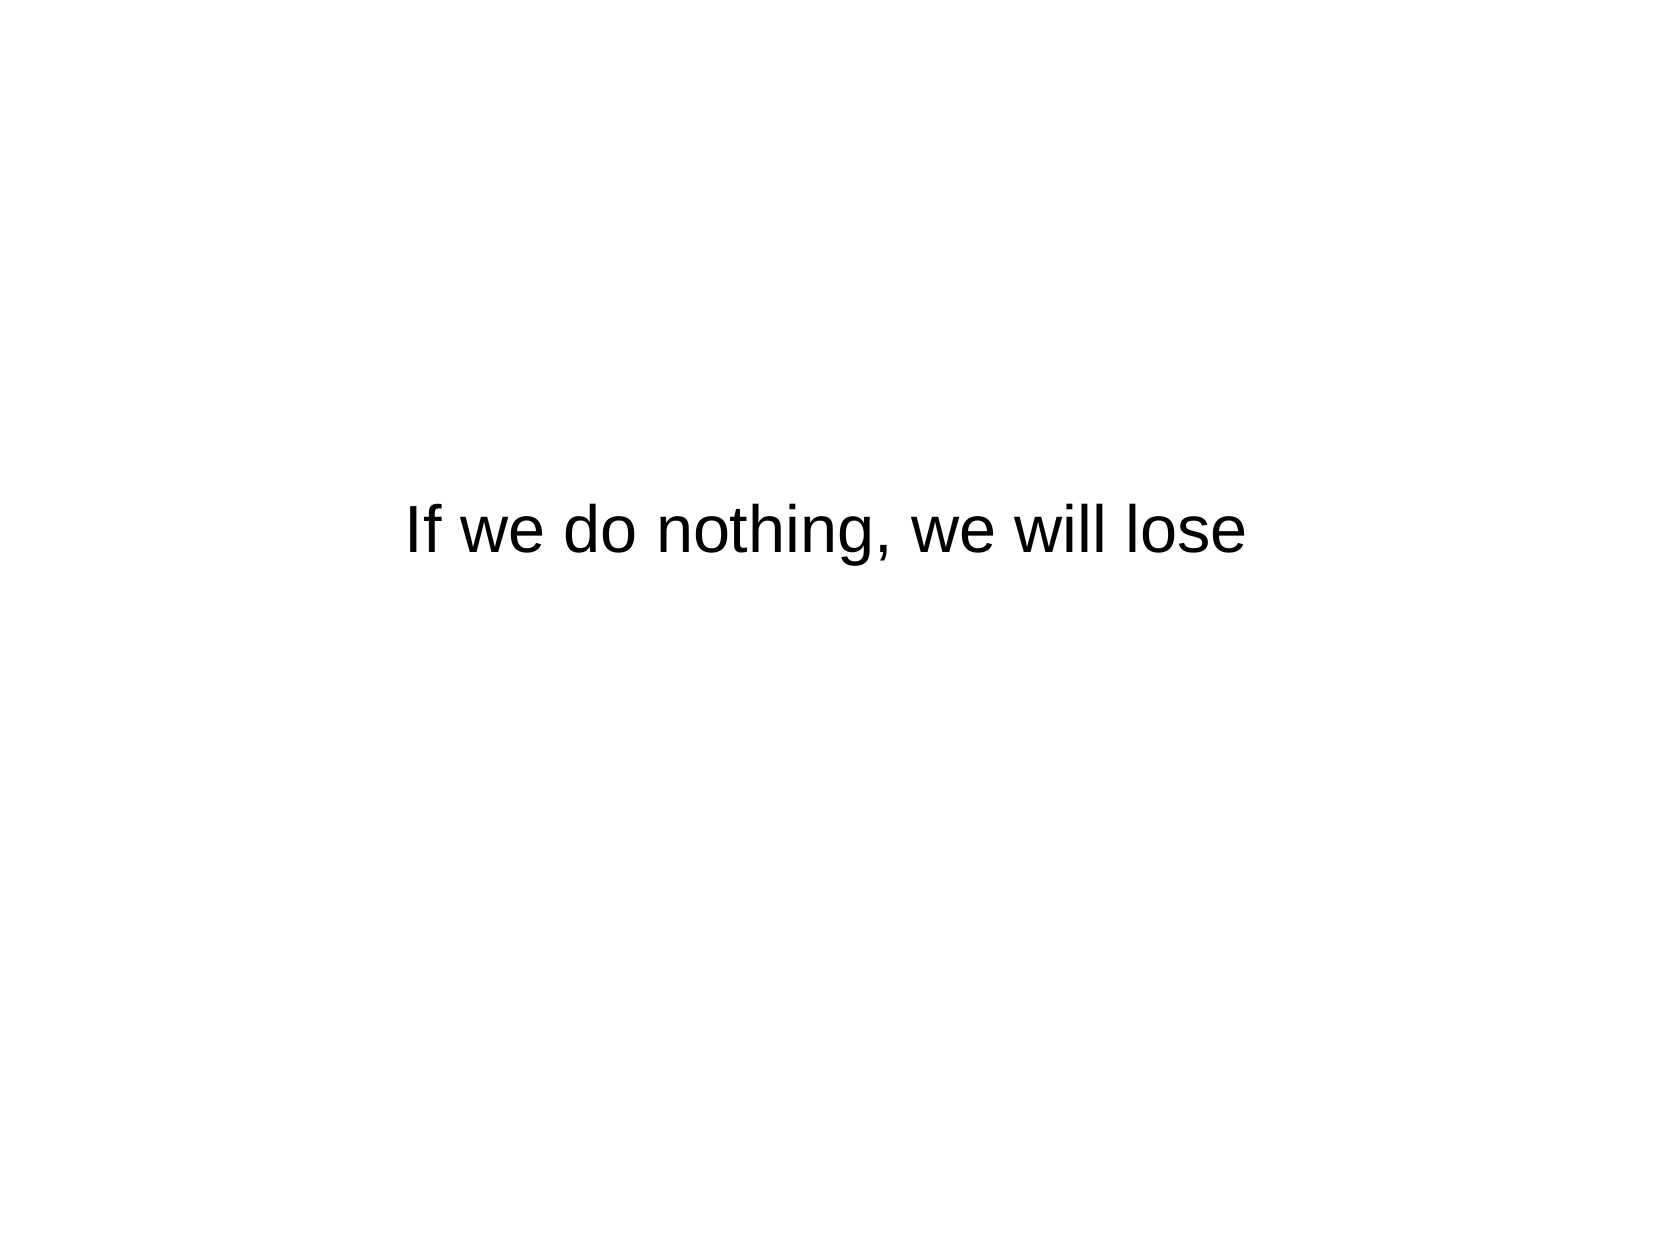

# If we do nothing, we will lose